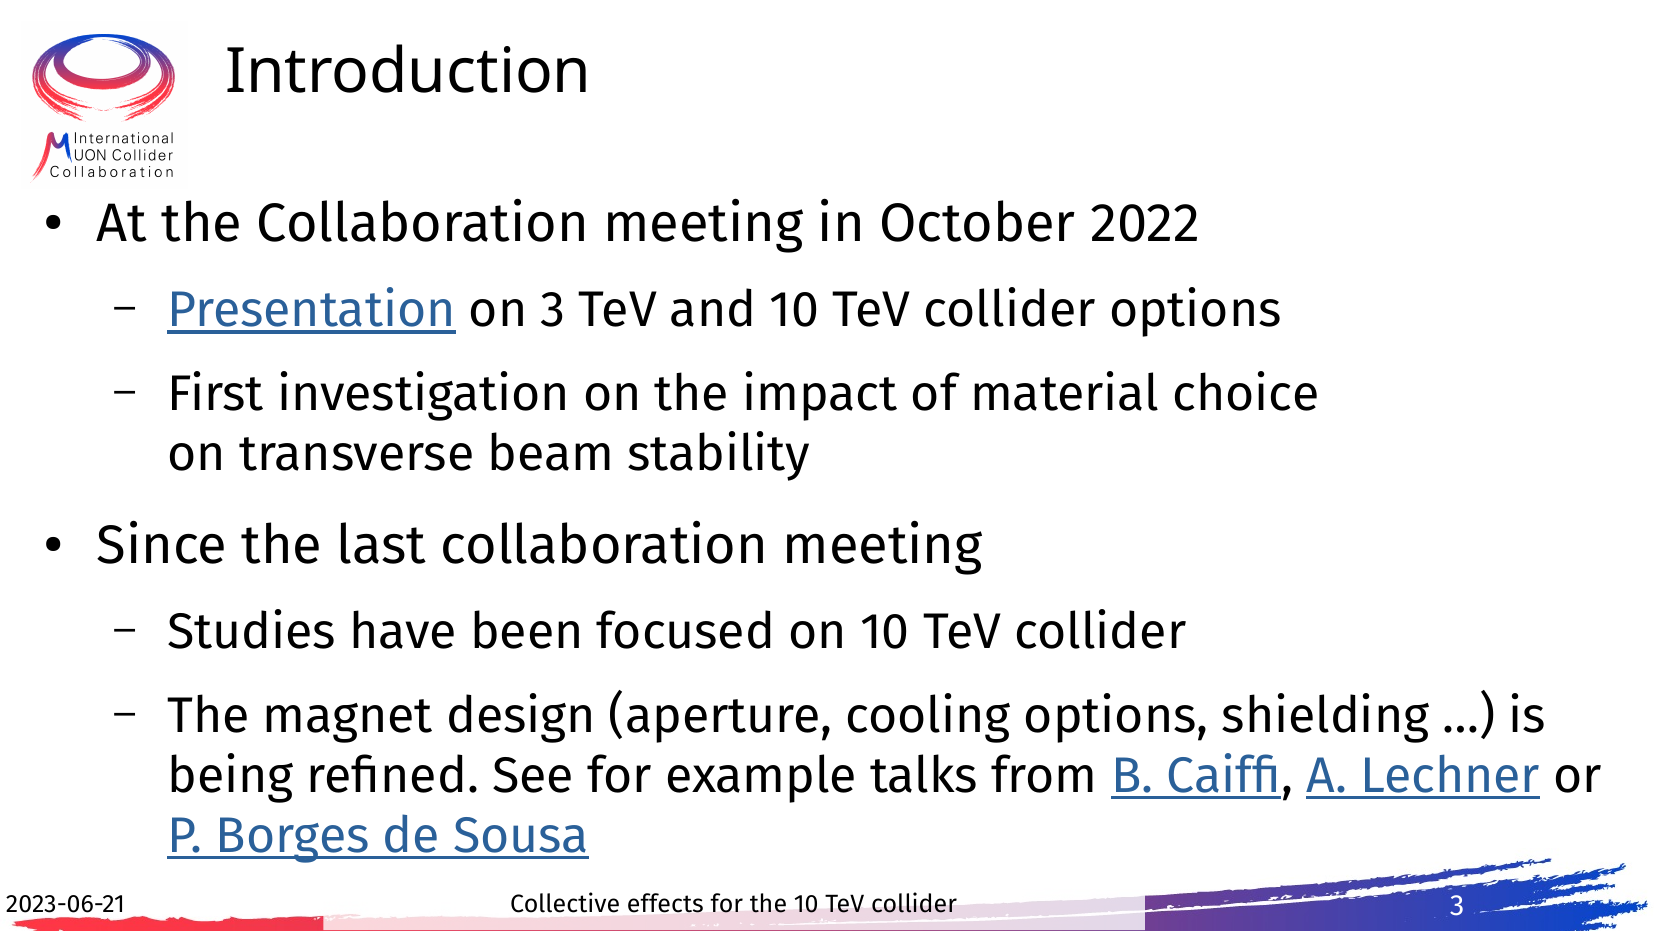

Introduction
# At the Collaboration meeting in October 2022
Presentation on 3 TeV and 10 TeV collider options
First investigation on the impact of material choice
on transverse beam stability
Since the last collaboration meeting
Studies have been focused on 10 TeV collider
The magnet design (aperture, cooling options, shielding …) is
being refined. See for example talks from B. Caiffi, A. Lechner or P. Borges de Sousa
2023-06-21
Collective effects for the 10 TeV collider
3